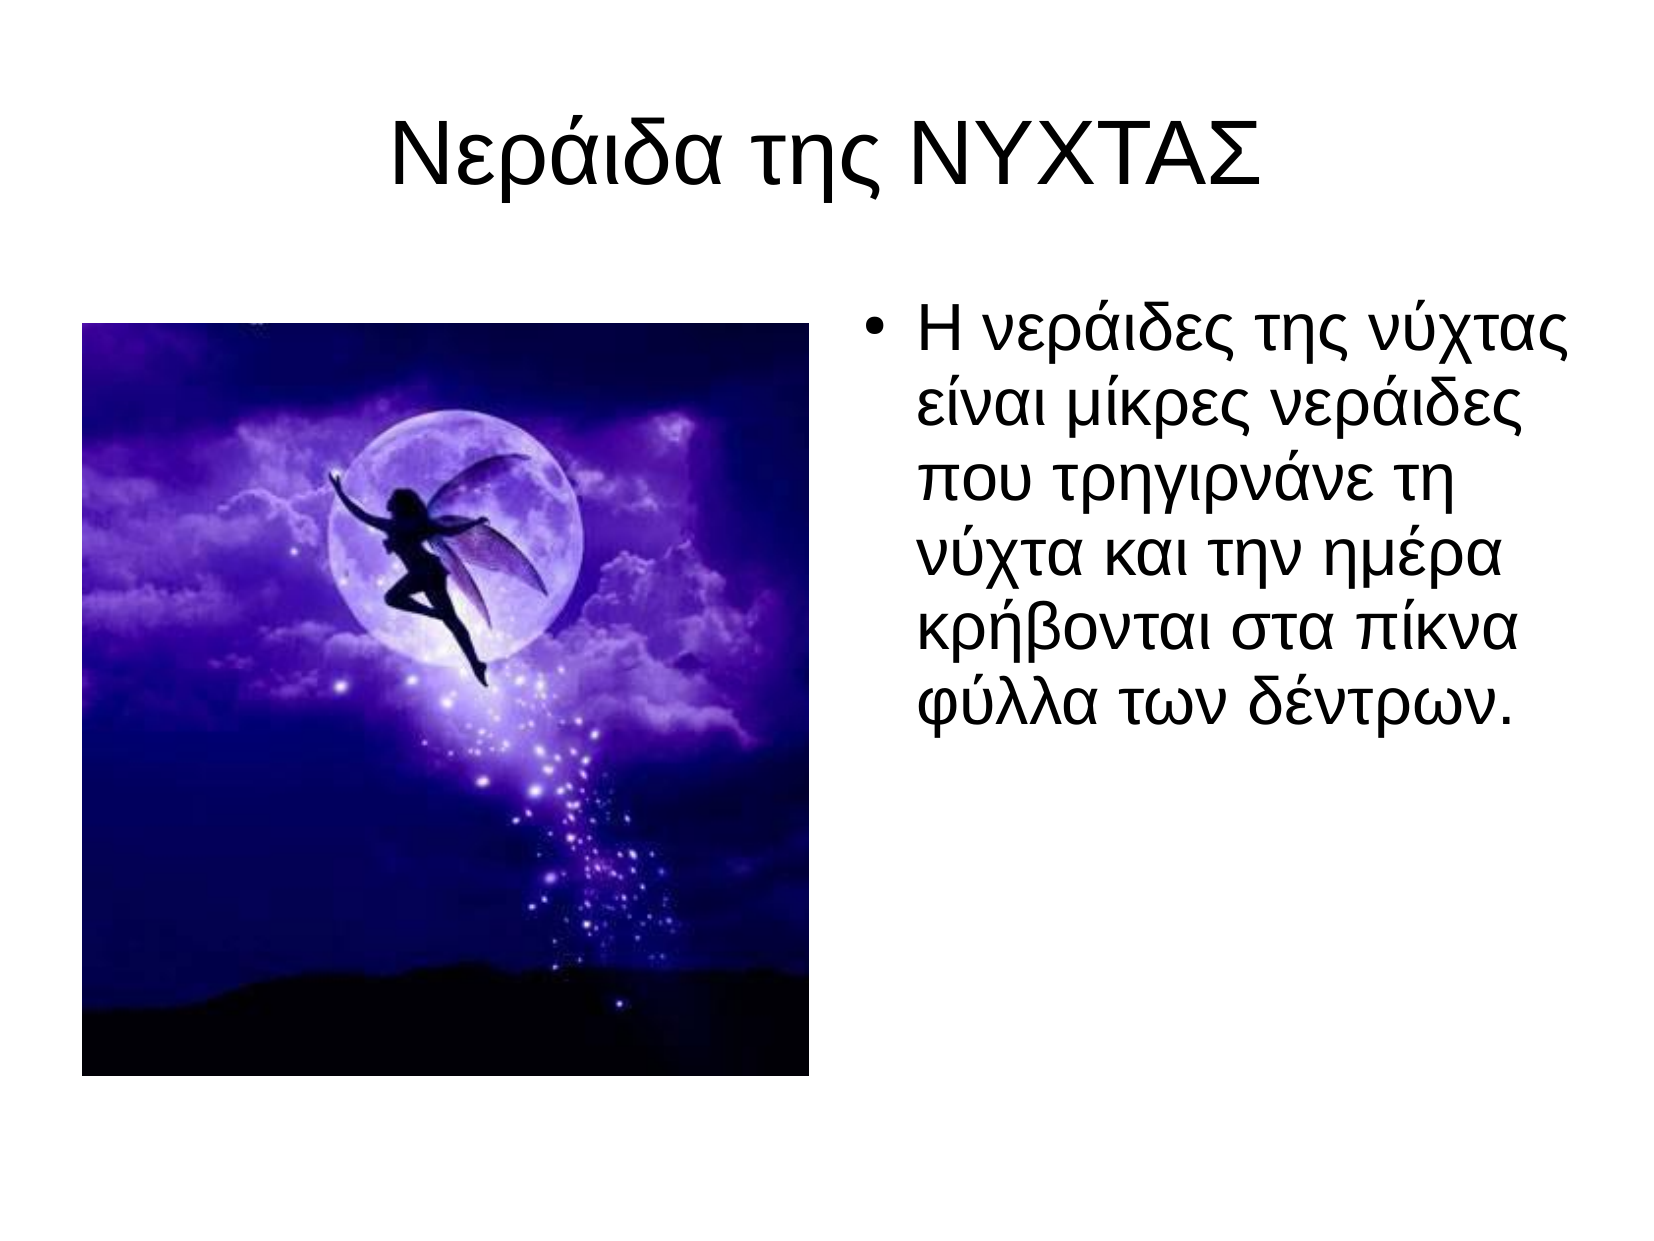

# Νεράιδα της ΝΥΧΤΑΣ
Η νεράιδες της νύχτας είναι μίκρες νεράιδες που τρηγιρνάνε τη νύχτα και την ημέρα κρήβονται στα πίκνα φύλλα των δέντρων.